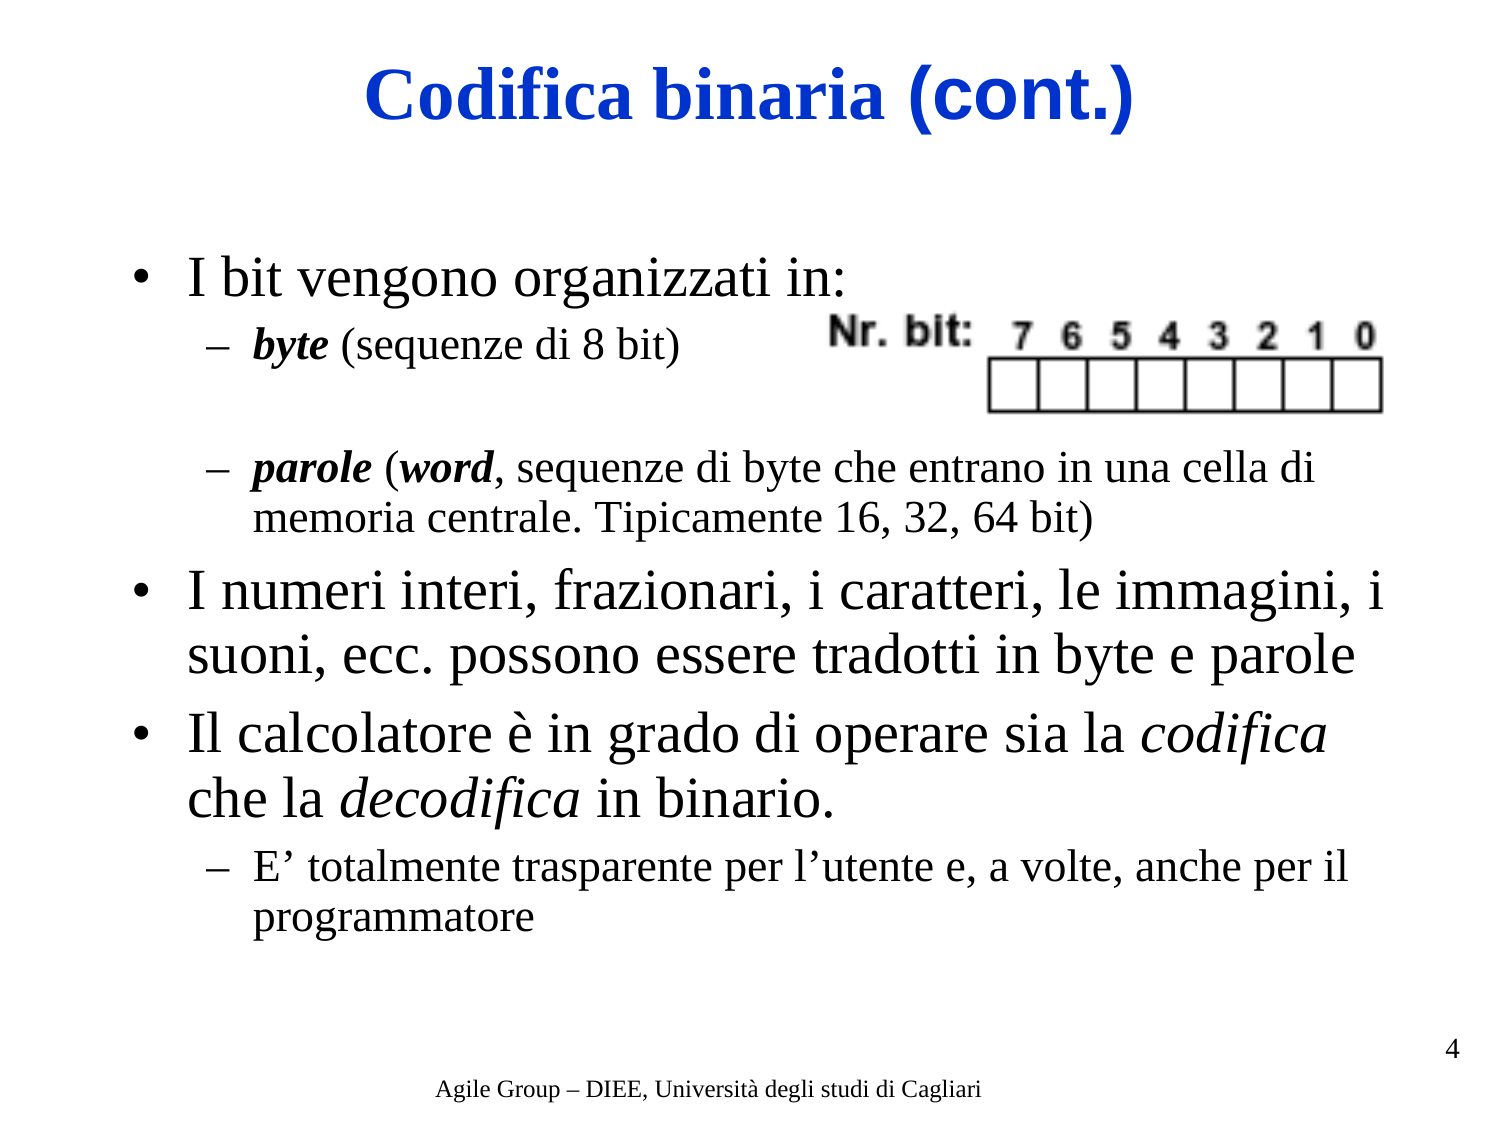

# Codifica binaria (cont.)
I bit vengono organizzati in:
byte (sequenze di 8 bit)
parole (word, sequenze di byte che entrano in una cella di memoria centrale. Tipicamente 16, 32, 64 bit)
I numeri interi, frazionari, i caratteri, le immagini, i suoni, ecc. possono essere tradotti in byte e parole
Il calcolatore è in grado di operare sia la codifica che la decodifica in binario.
E’ totalmente trasparente per l’utente e, a volte, anche per il programmatore
4